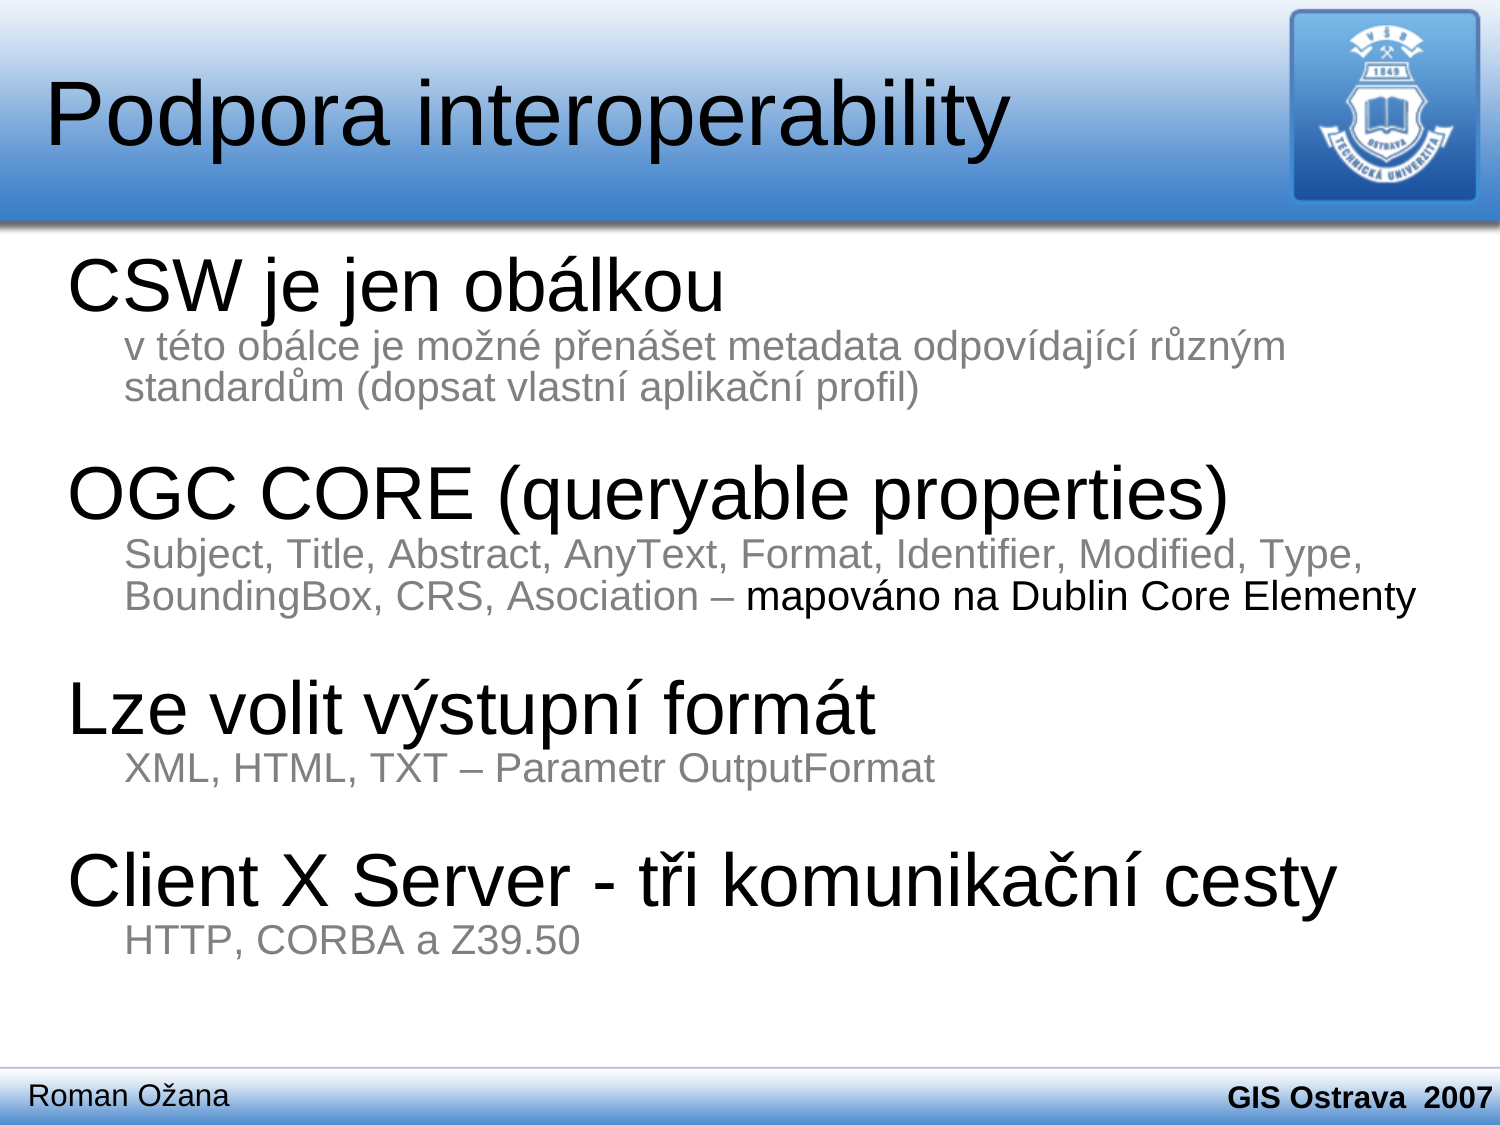

# Podpora interoperability
CSW je jen obálkou
v této obálce je možné přenášet metadata odpovídající různým standardům (dopsat vlastní aplikační profil)
OGC CORE (queryable properties)
Subject, Title, Abstract, AnyText, Format, Identifier, Modified, Type, BoundingBox, CRS, Asociation – mapováno na Dublin Core Elementy
Lze volit výstupní formát
XML, HTML, TXT – Parametr OutputFormat
Client X Server - tři komunikační cesty
HTTP, CORBA a Z39.50